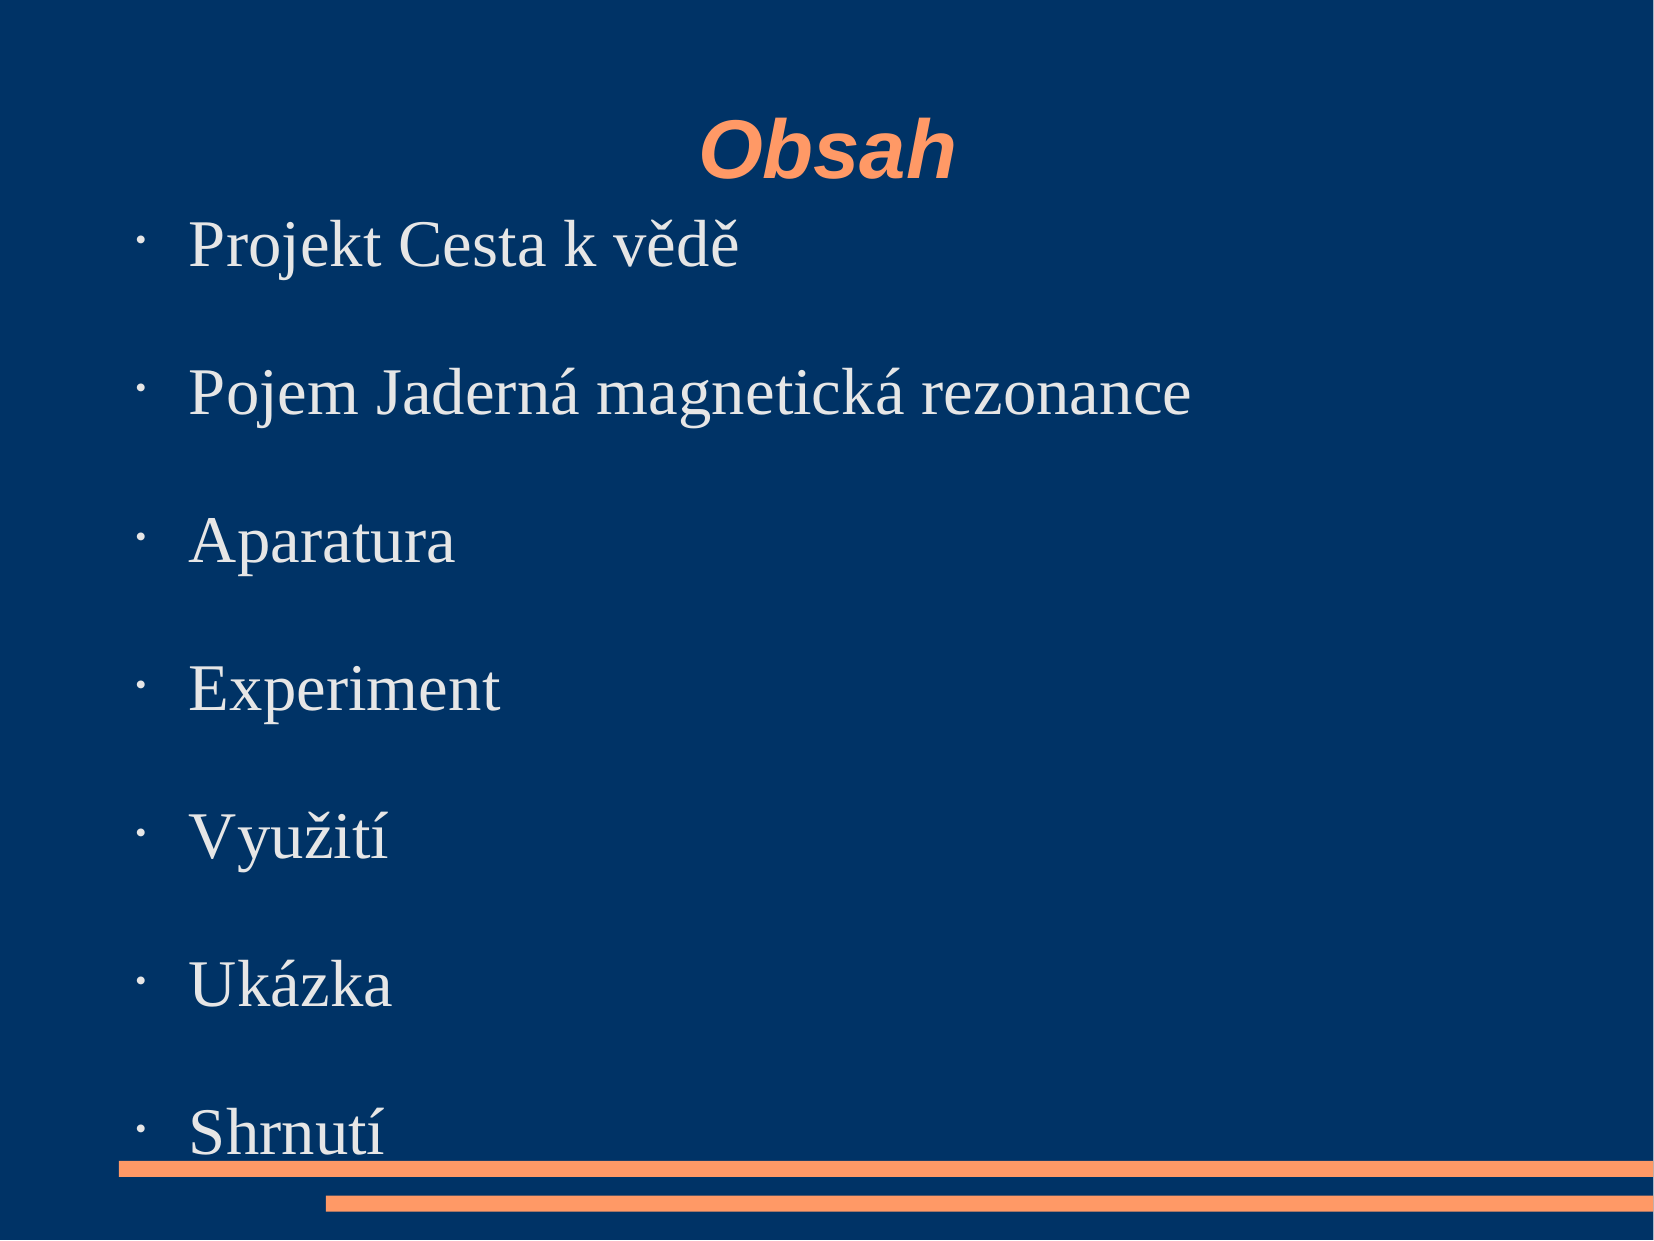

# Obsah
Projekt Cesta k vědě
Pojem Jaderná magnetická rezonance
Aparatura
Experiment
Využití
Ukázka
Shrnutí